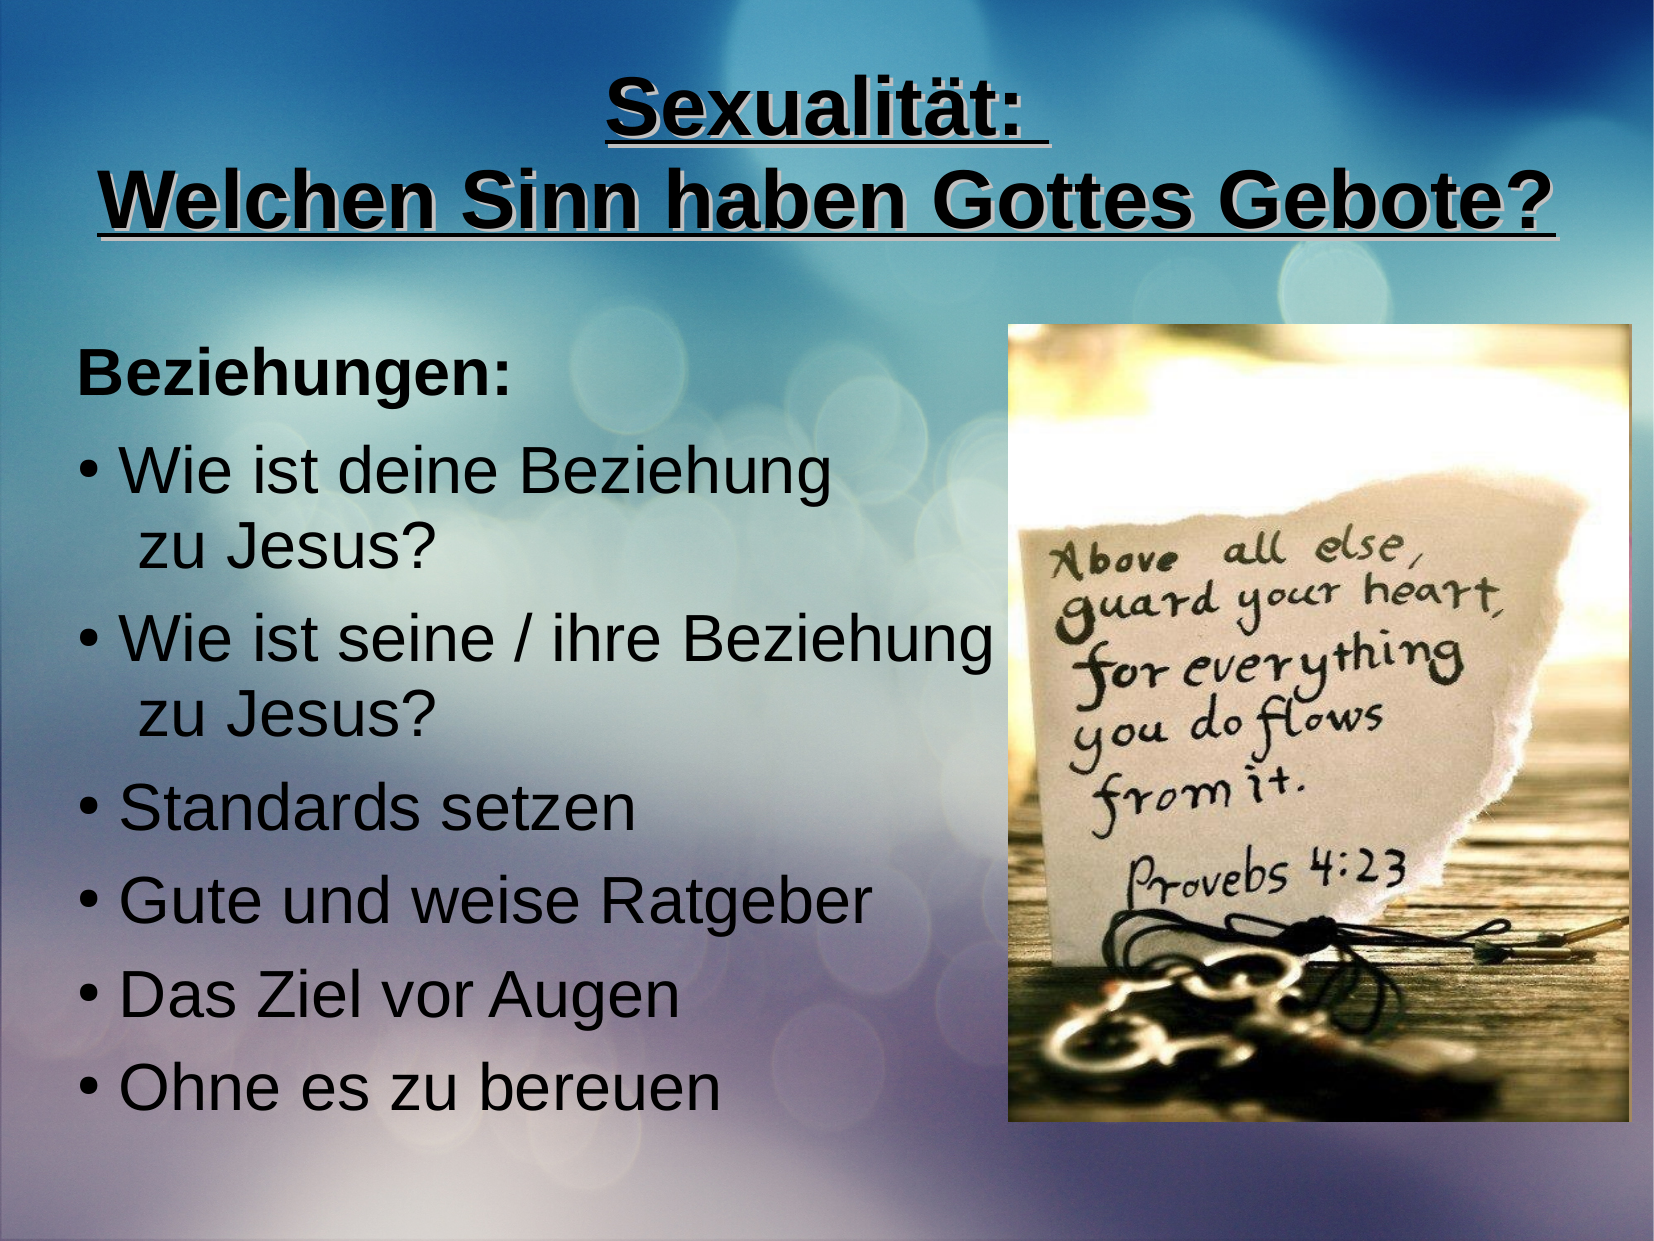

# Sexualität: Welchen Sinn haben Gottes Gebote?
Beziehungen:
 Wie ist deine Beziehung
 zu Jesus?
 Wie ist seine / ihre Beziehung
 zu Jesus?
 Standards setzen
 Gute und weise Ratgeber
 Das Ziel vor Augen
 Ohne es zu bereuen